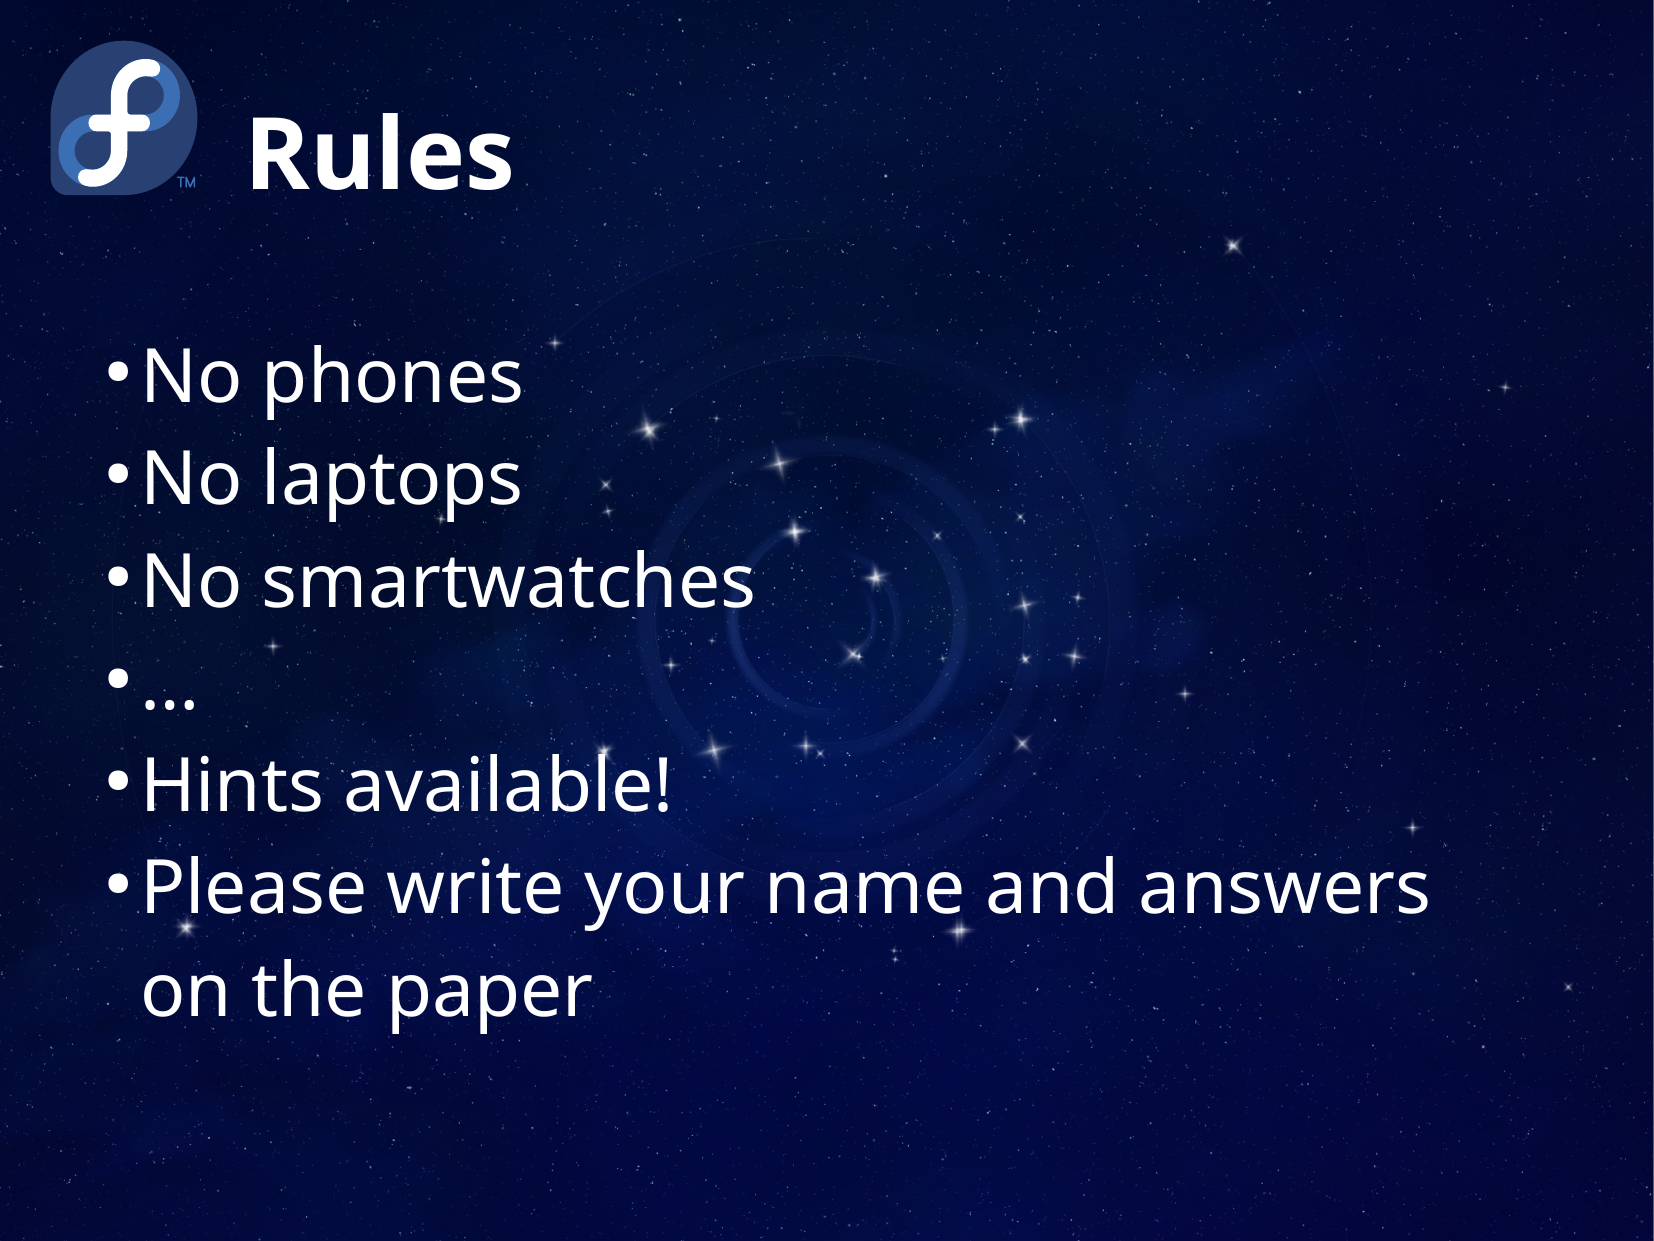

Rules
No phones
No laptops
No smartwatches
…
Hints available!
Please write your name and answers on the paper